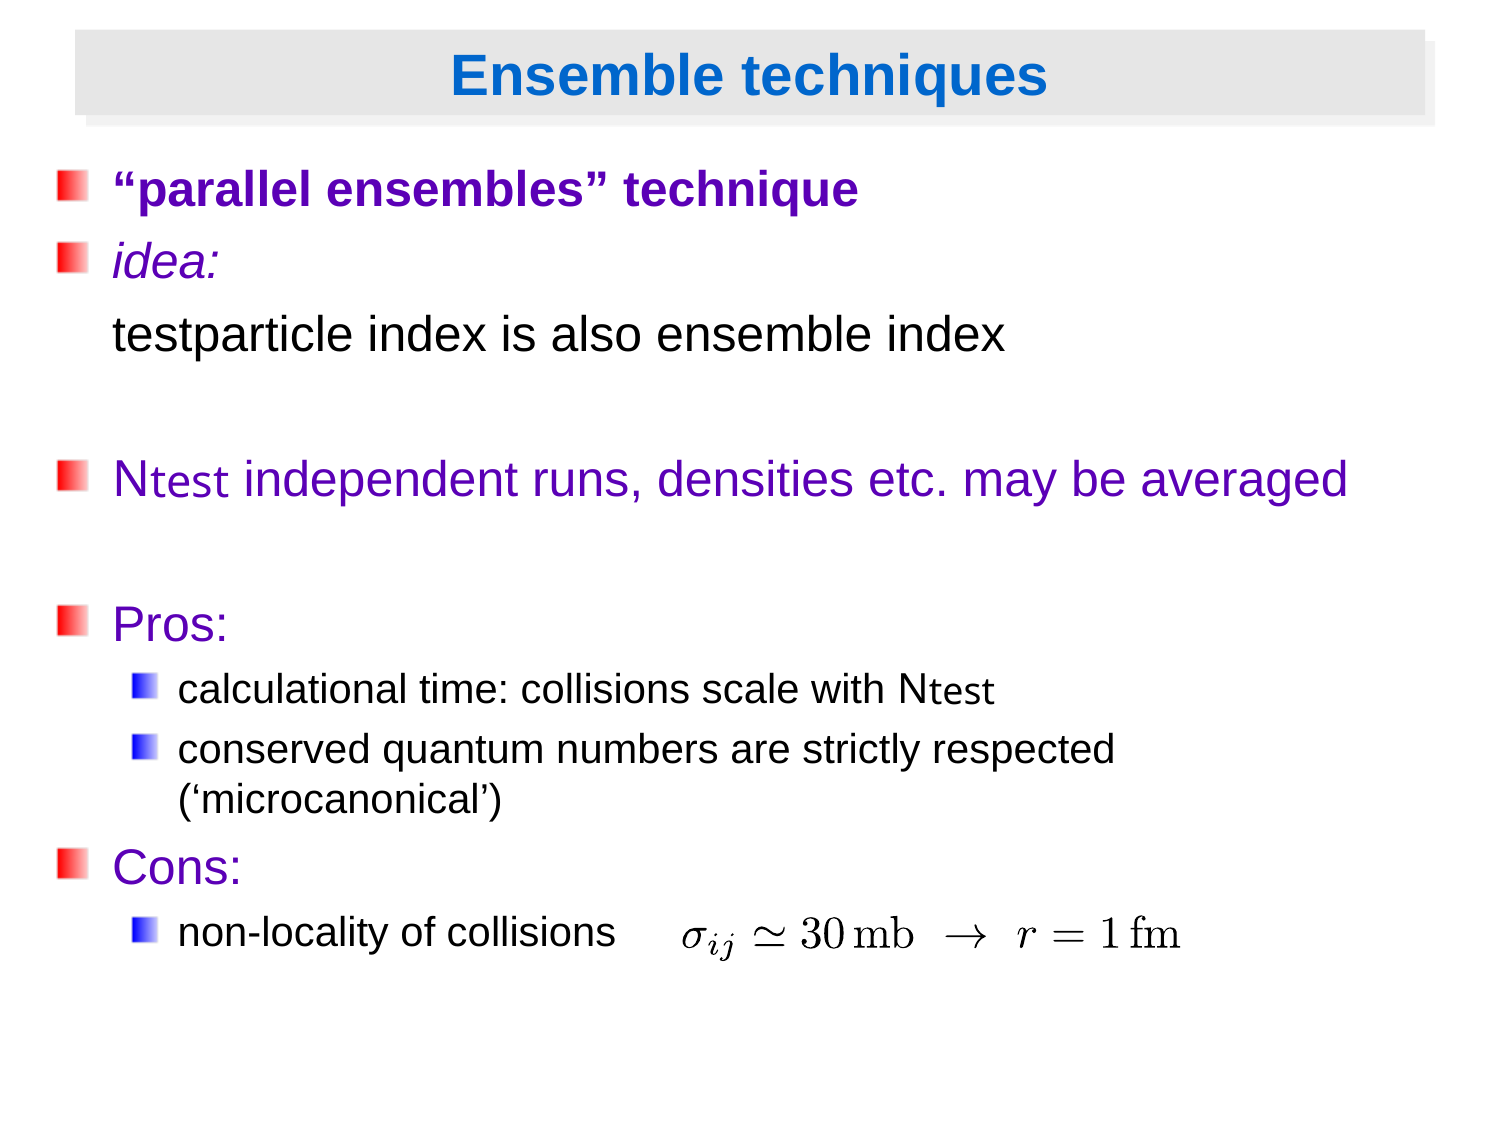

# Ensemble techniques
“parallel ensembles” technique
idea:
testparticle index is also ensemble index
Ntest independent runs, densities etc. may be averaged
Pros:
calculational time: collisions scale with Ntest
conserved quantum numbers are strictly respected (‘microcanonical’)
Cons:
non-locality of collisions